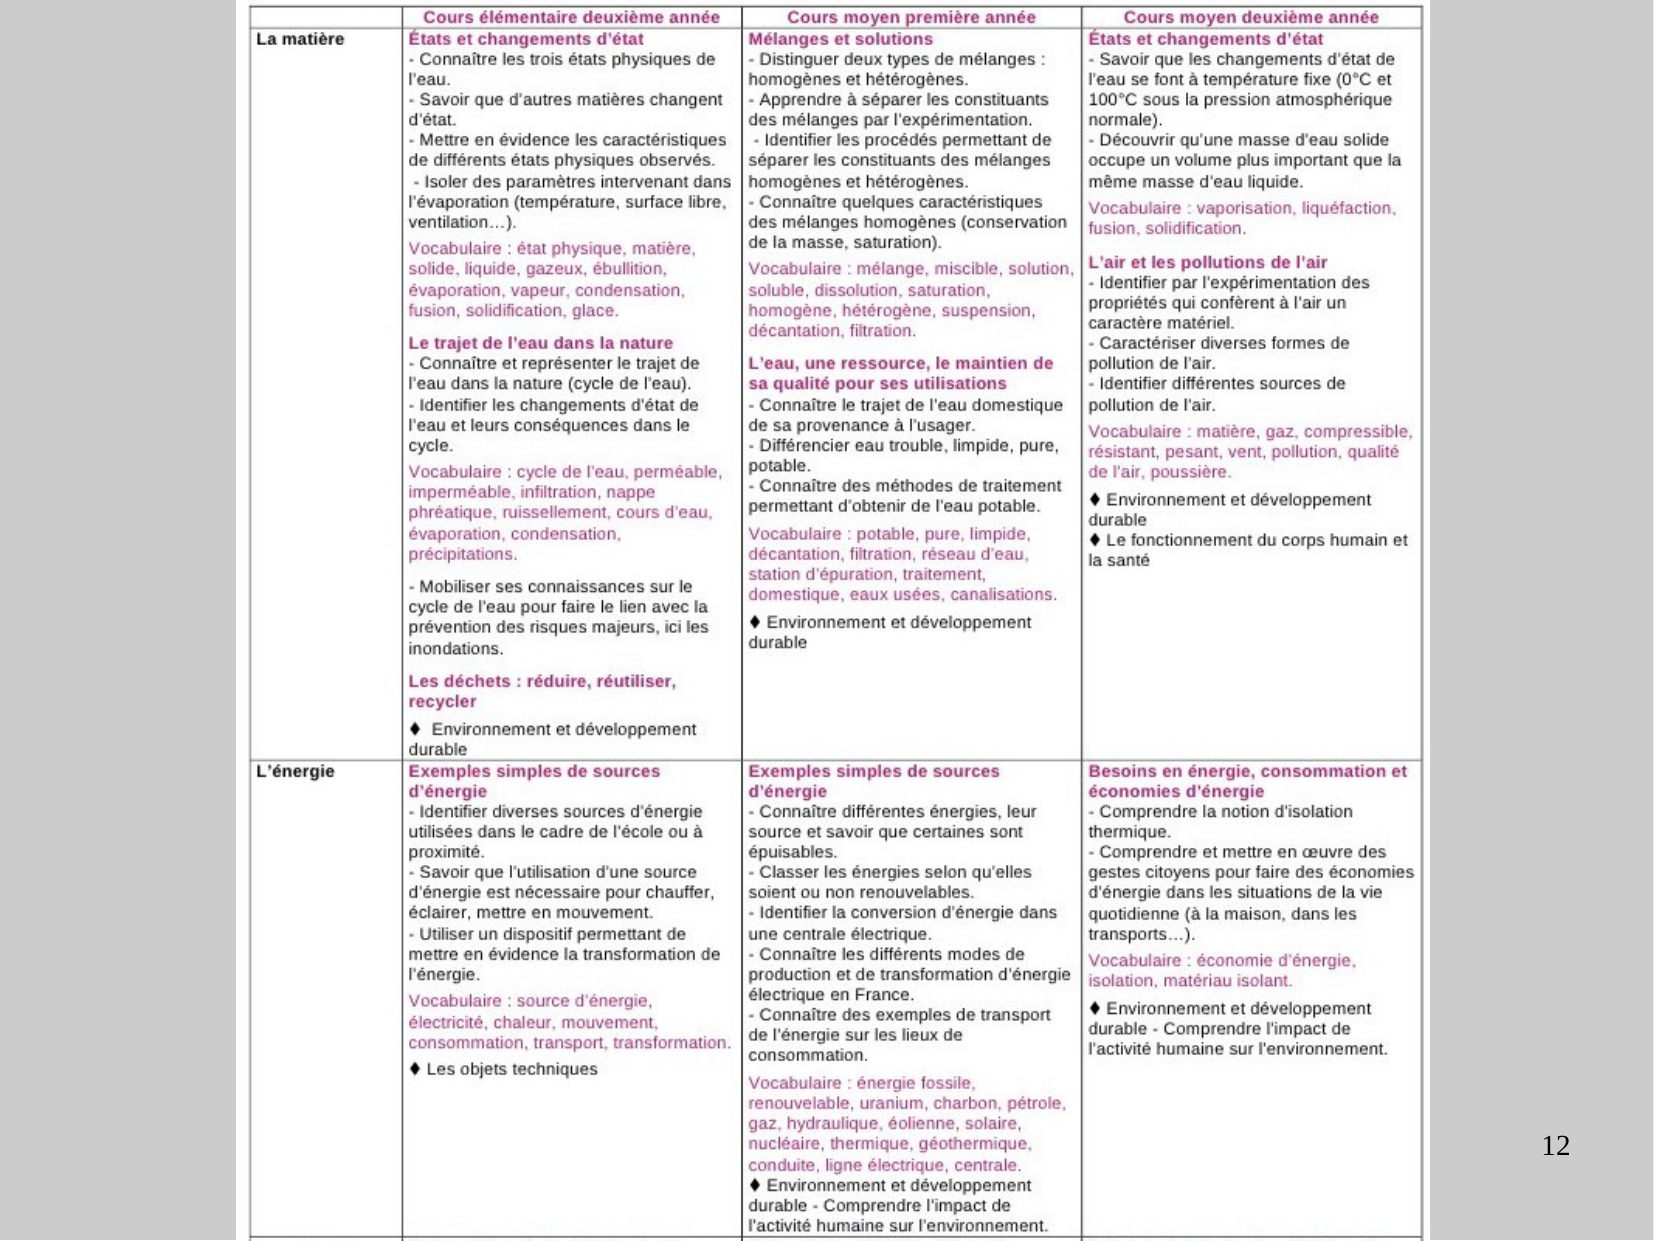

Enseigner les sciences au Cycle III
12